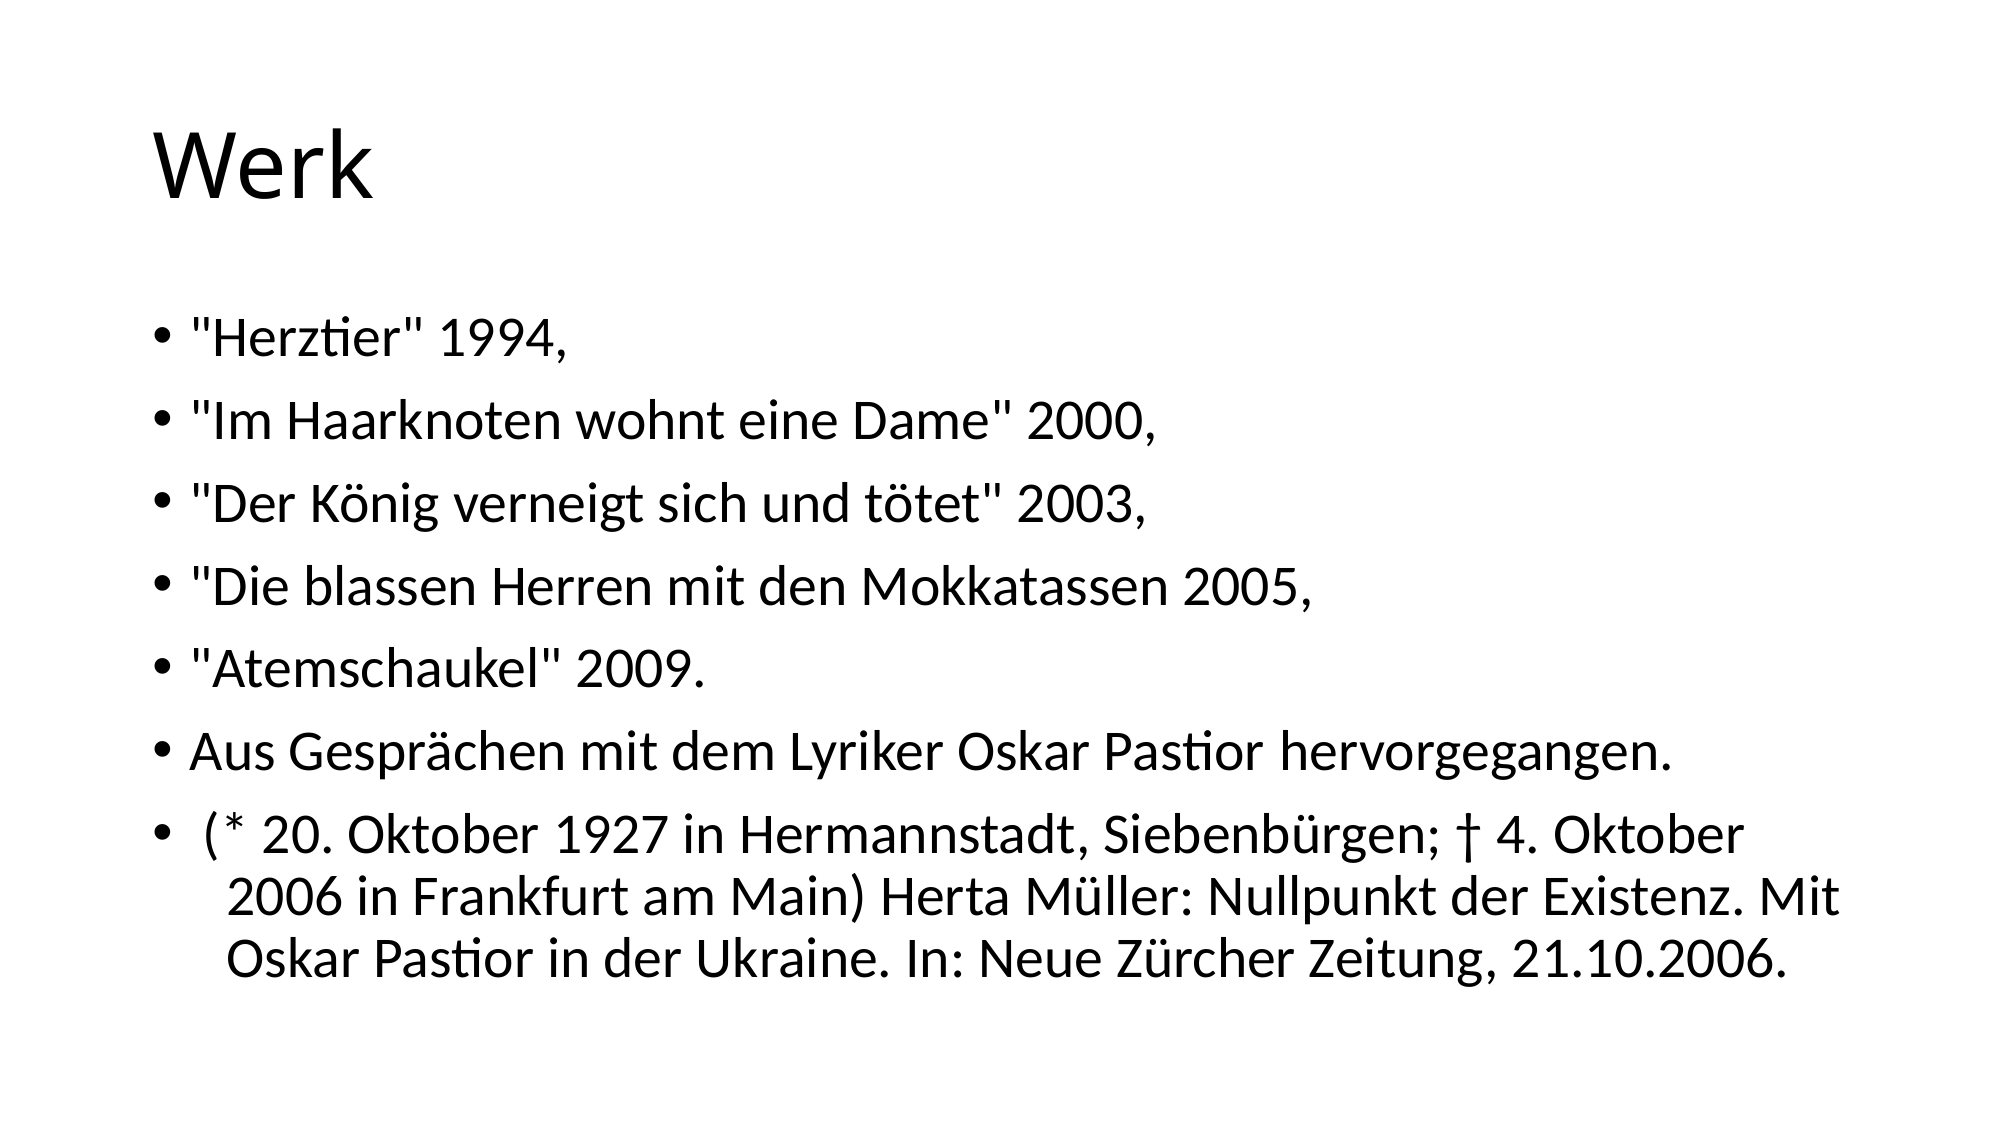

# Werk
"Herztier" 1994,
"Im Haarknoten wohnt eine Dame" 2000,
"Der König verneigt sich und tötet" 2003,
"Die blassen Herren mit den Mokkatassen 2005,
"Atemschaukel" 2009.
Aus Gesprächen mit dem Lyriker Oskar Pastior hervorgegangen.
 (* 20. Oktober 1927 in Hermannstadt, Siebenbürgen; † 4. Oktober 2006 in Frankfurt am Main) Herta Müller: Nullpunkt der Existenz. Mit Oskar Pastior in der Ukraine. In: Neue Zürcher Zeitung, 21.10.2006.